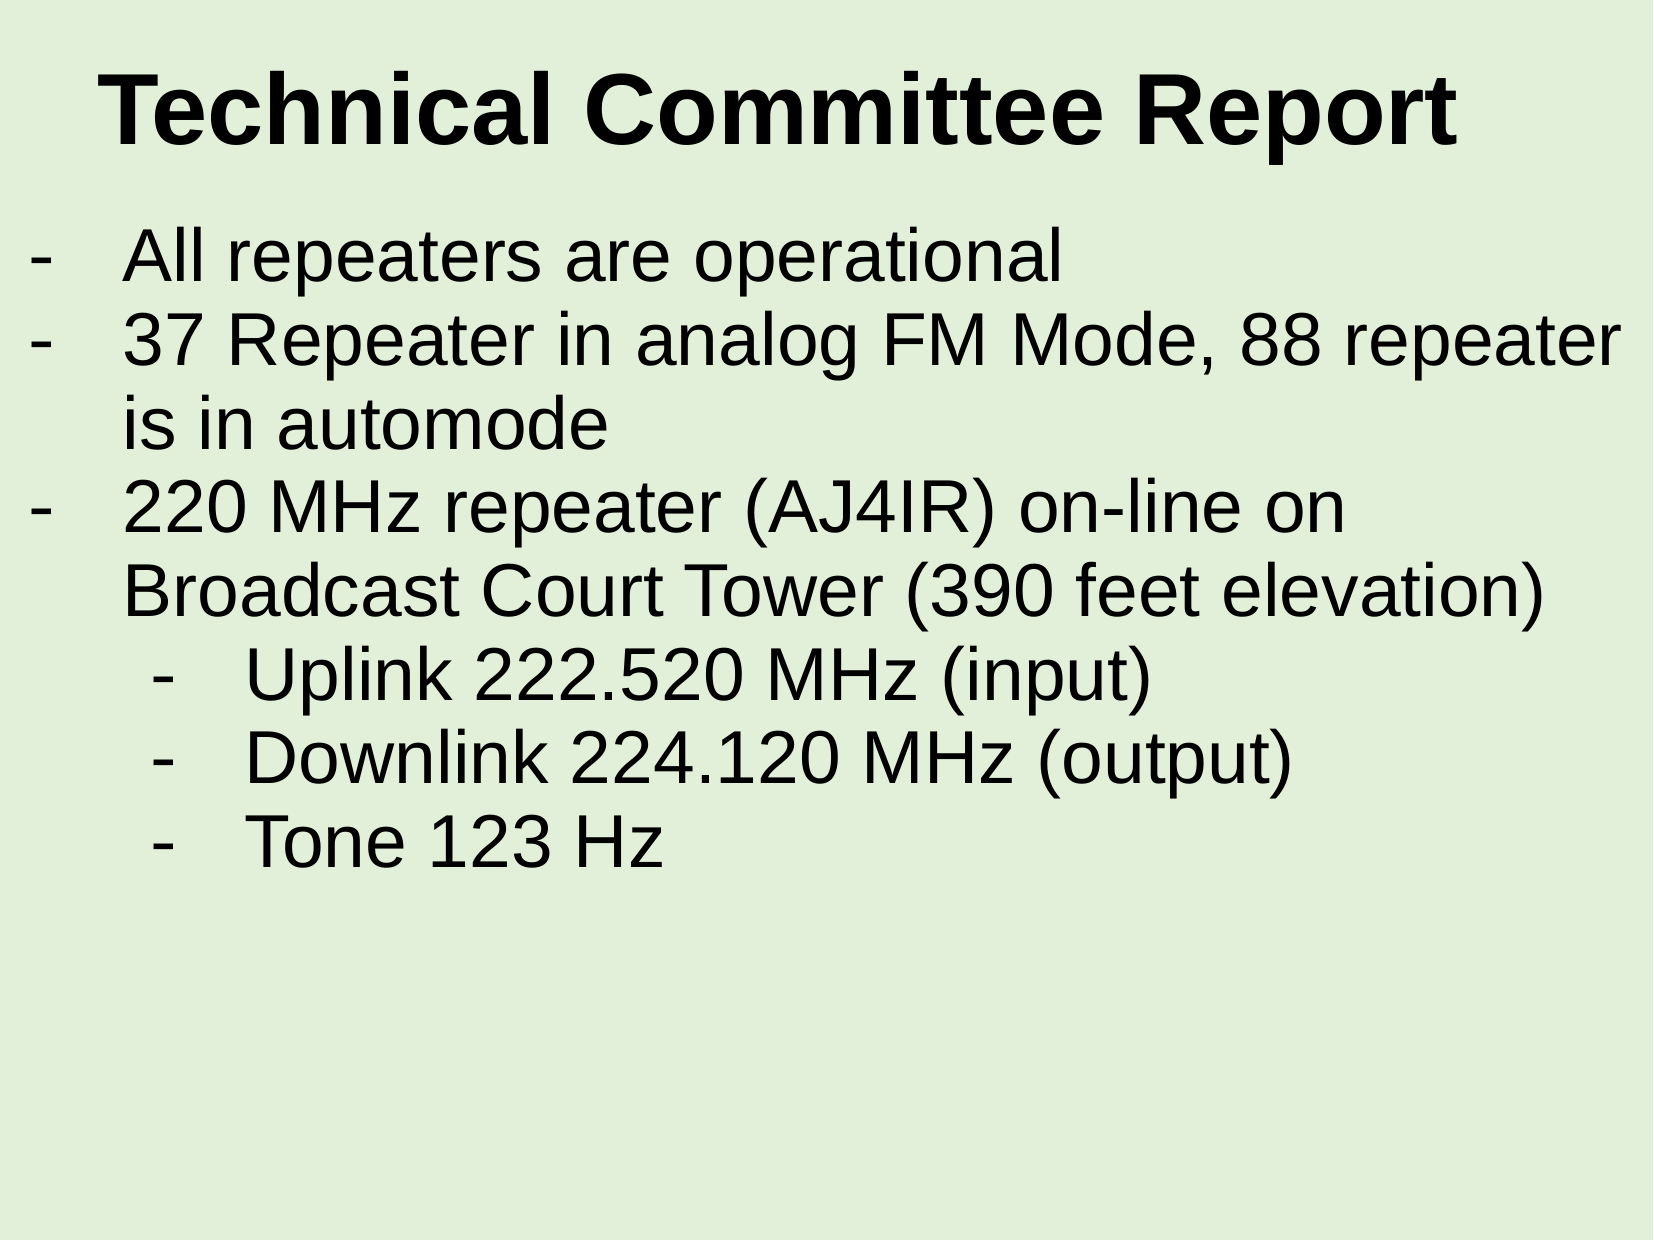

# Technical Committee Report
All repeaters are operational
37 Repeater in analog FM Mode, 88 repeater is in automode
220 MHz repeater (AJ4IR) on-line on Broadcast Court Tower (390 feet elevation)
Uplink 222.520 MHz (input)
Downlink 224.120 MHz (output)
Tone 123 Hz